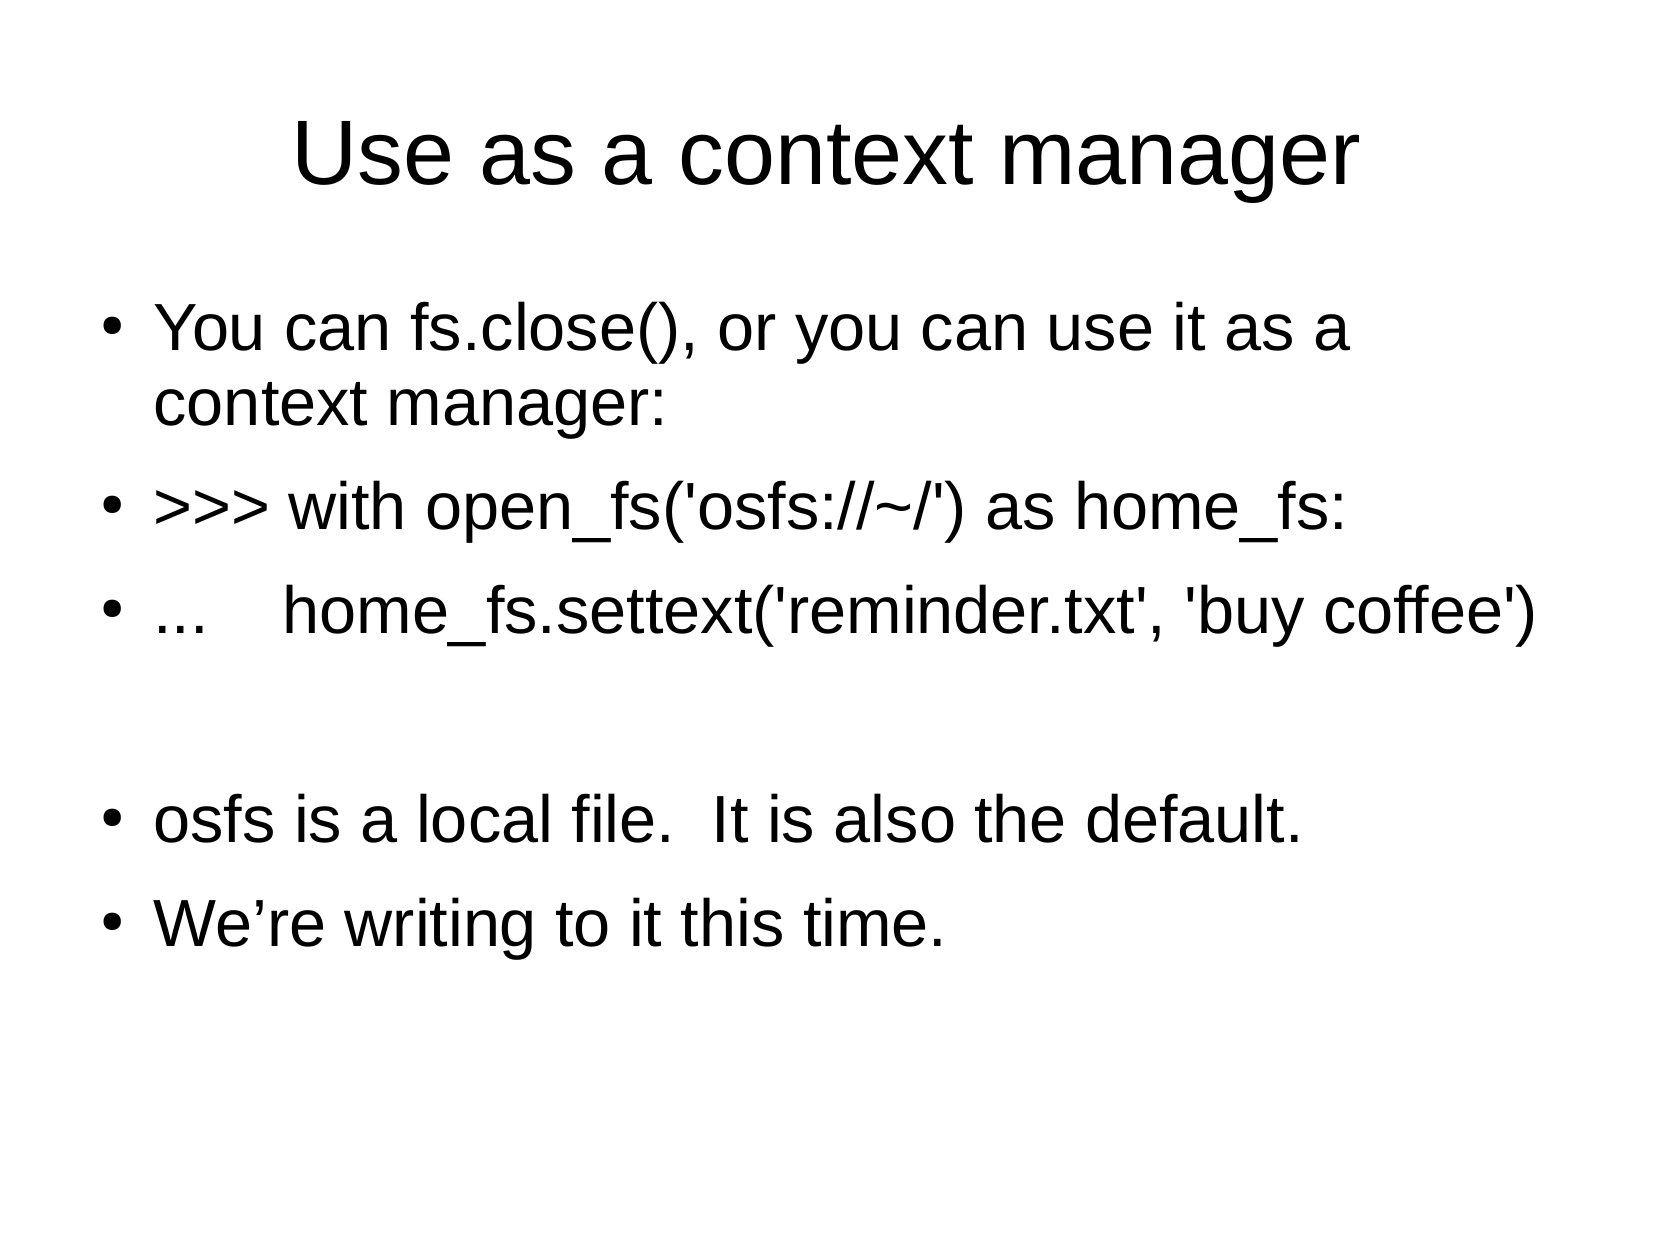

# Use as a context manager
You can fs.close(), or you can use it as a context manager:
>>> with open_fs('osfs://~/') as home_fs:
... home_fs.settext('reminder.txt', 'buy coffee')
osfs is a local file. It is also the default.
We’re writing to it this time.